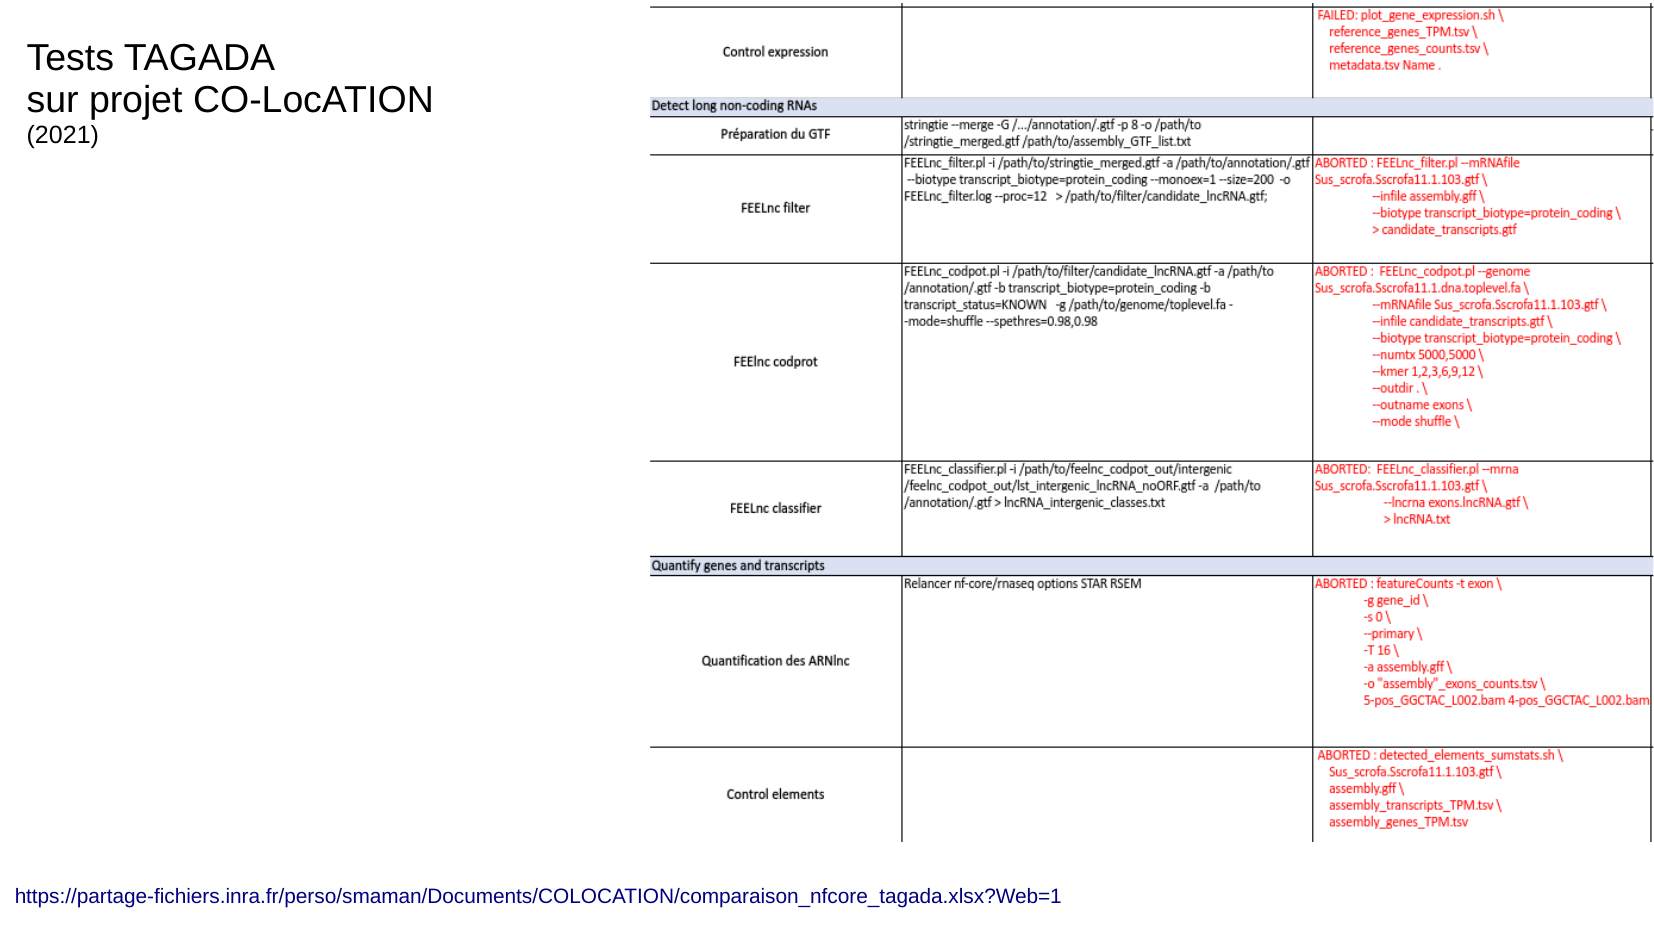

Tests TAGADA
sur projet CO-LocATION
(2021)
https://partage-fichiers.inra.fr/perso/smaman/Documents/COLOCATION/comparaison_nfcore_tagada.xlsx?Web=1